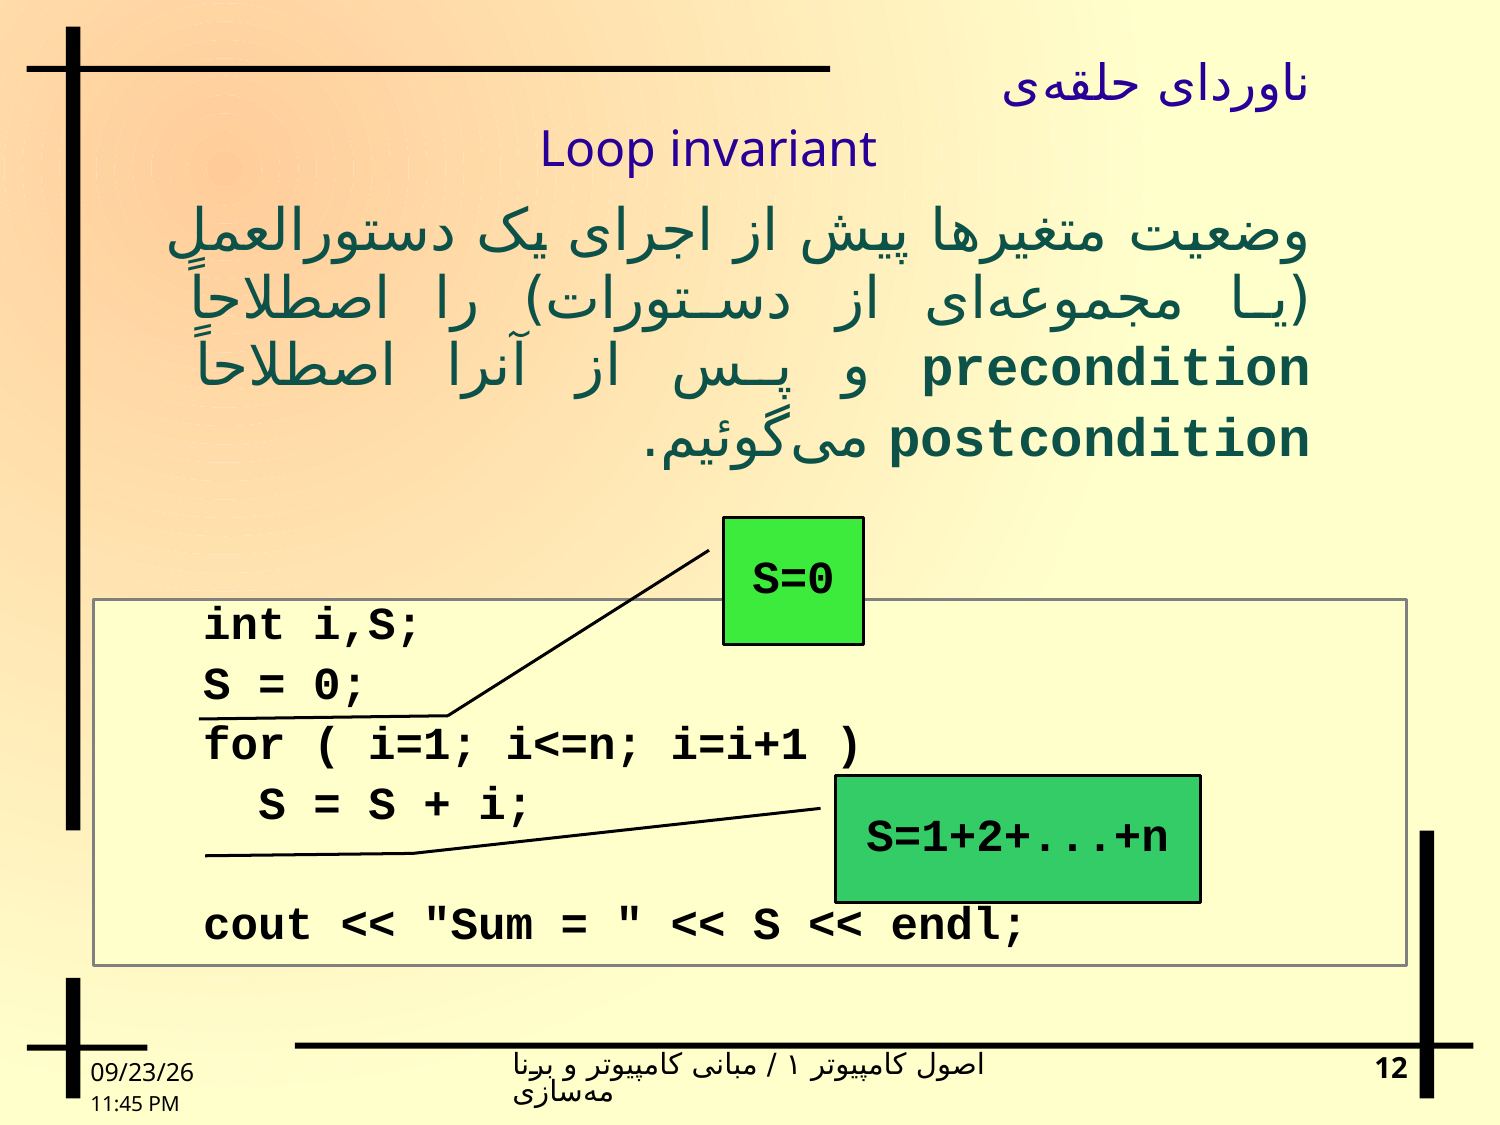

# ناوردای حلقه‌ی Loop invariant
وضعیت متغیرها پیش از اجرای یک دستورالعمل (یا مجموعه‌ای از دستورات) را اصطلاحاً precondition و پس از آنرا اصطلاحاً postcondition می‌گوئیم.
S=0
 int i,S;
 S = 0;
 for ( i=1; i<=n; i=i+1 )
 S = S + i;
 cout << "Sum = " << S << endl;
S=1+2+...+n
اصول کامپیوتر ۱ / مبانی کامپیوتر و برنامه‌سازی
12